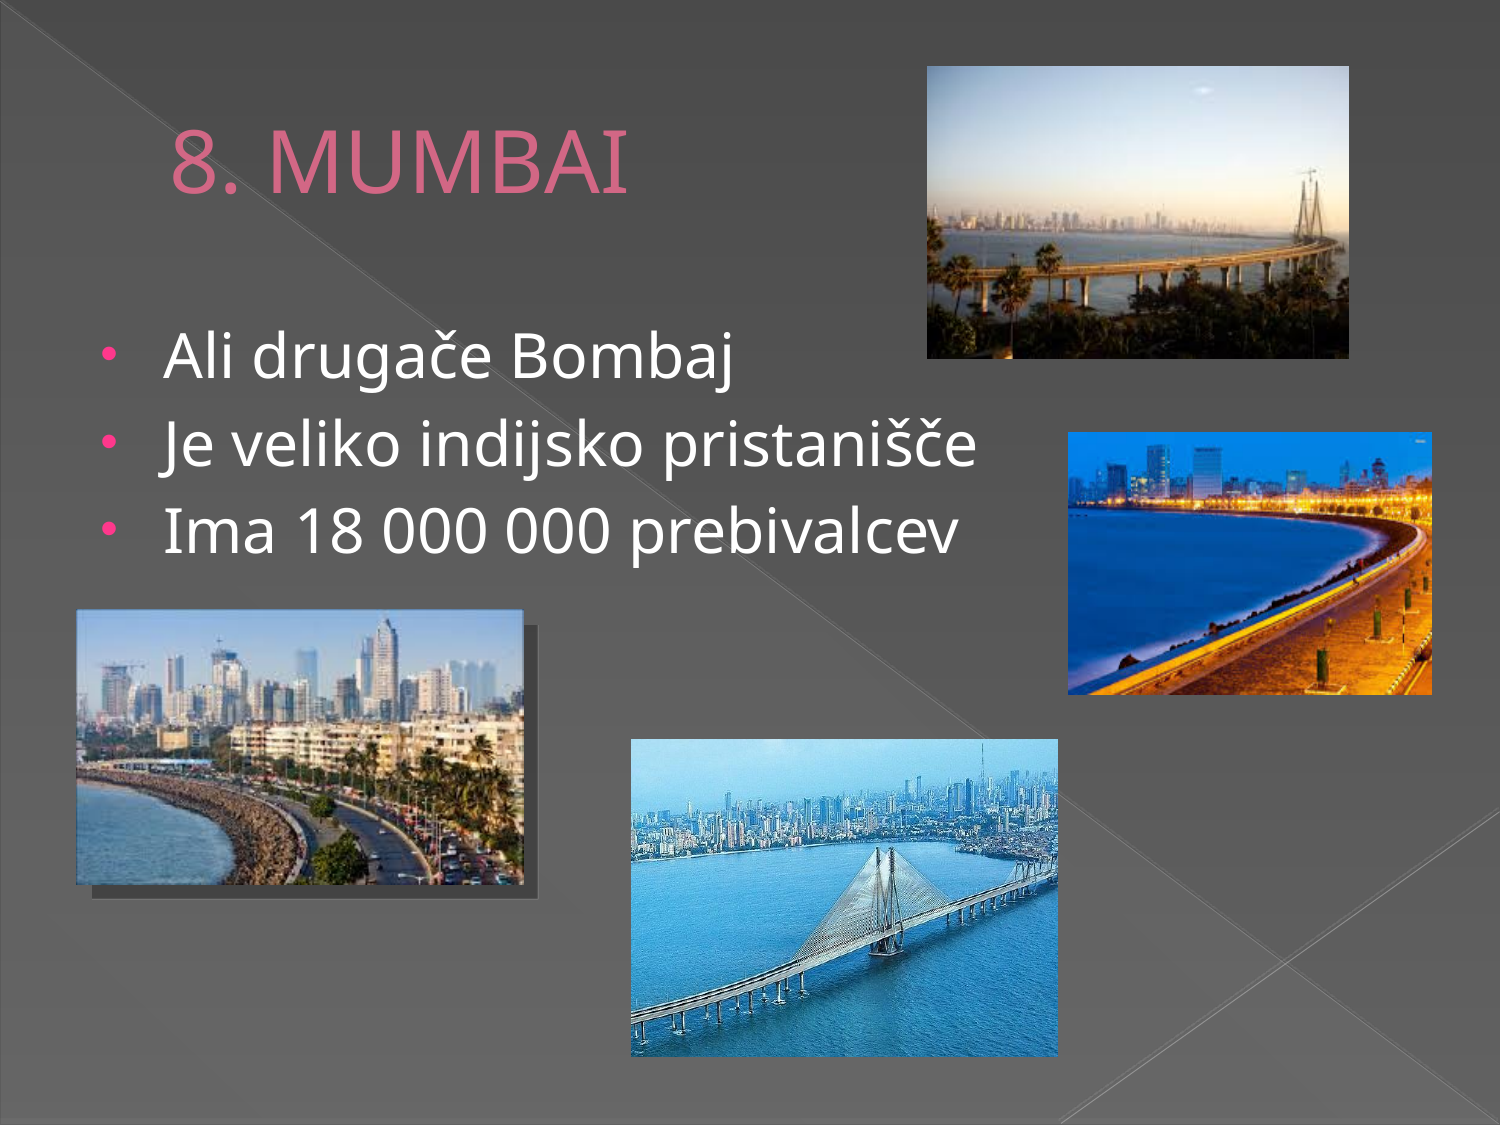

# 8. MUMBAI
Ali drugače Bombaj
Je veliko indijsko pristanišče
Ima 18 000 000 prebivalcev